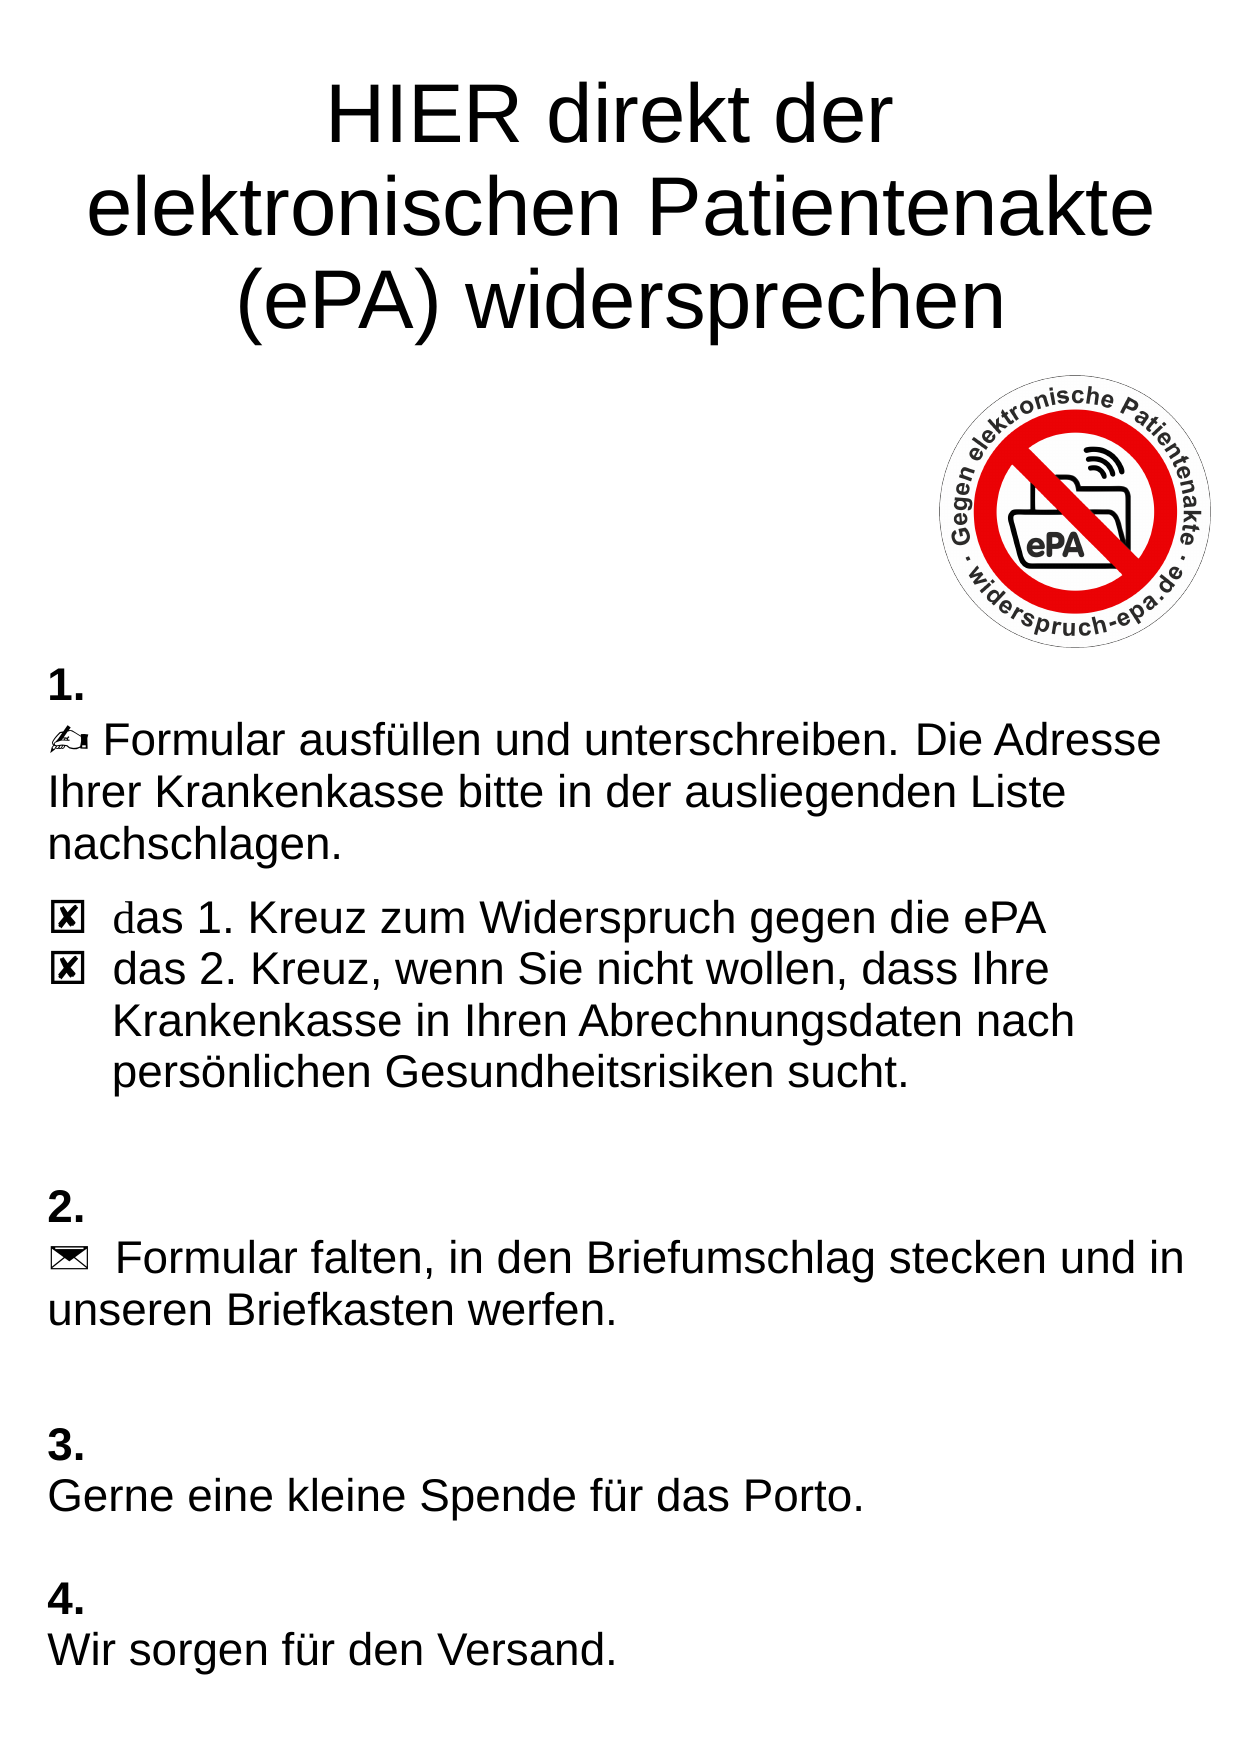

# HIER direkt der elektronischen Patientenakte (ePA) widersprechen
1.
 Formular ausfüllen und unterschreiben. Die Adresse 	Ihrer Krankenkasse bitte in der ausliegenden Liste nachschlagen.
 das 1. Kreuz zum Widerspruch gegen die ePA
 das 2. Kreuz, wenn Sie nicht wollen, dass Ihre 				Krankenkasse in Ihren Abrechnungsdaten nach 			persönlichen Gesundheitsrisiken sucht.
2.
 Formular falten, in den Briefumschlag stecken und in unseren Briefkasten werfen.
3.
Gerne eine kleine Spende für das Porto.
4.
Wir sorgen für den Versand.